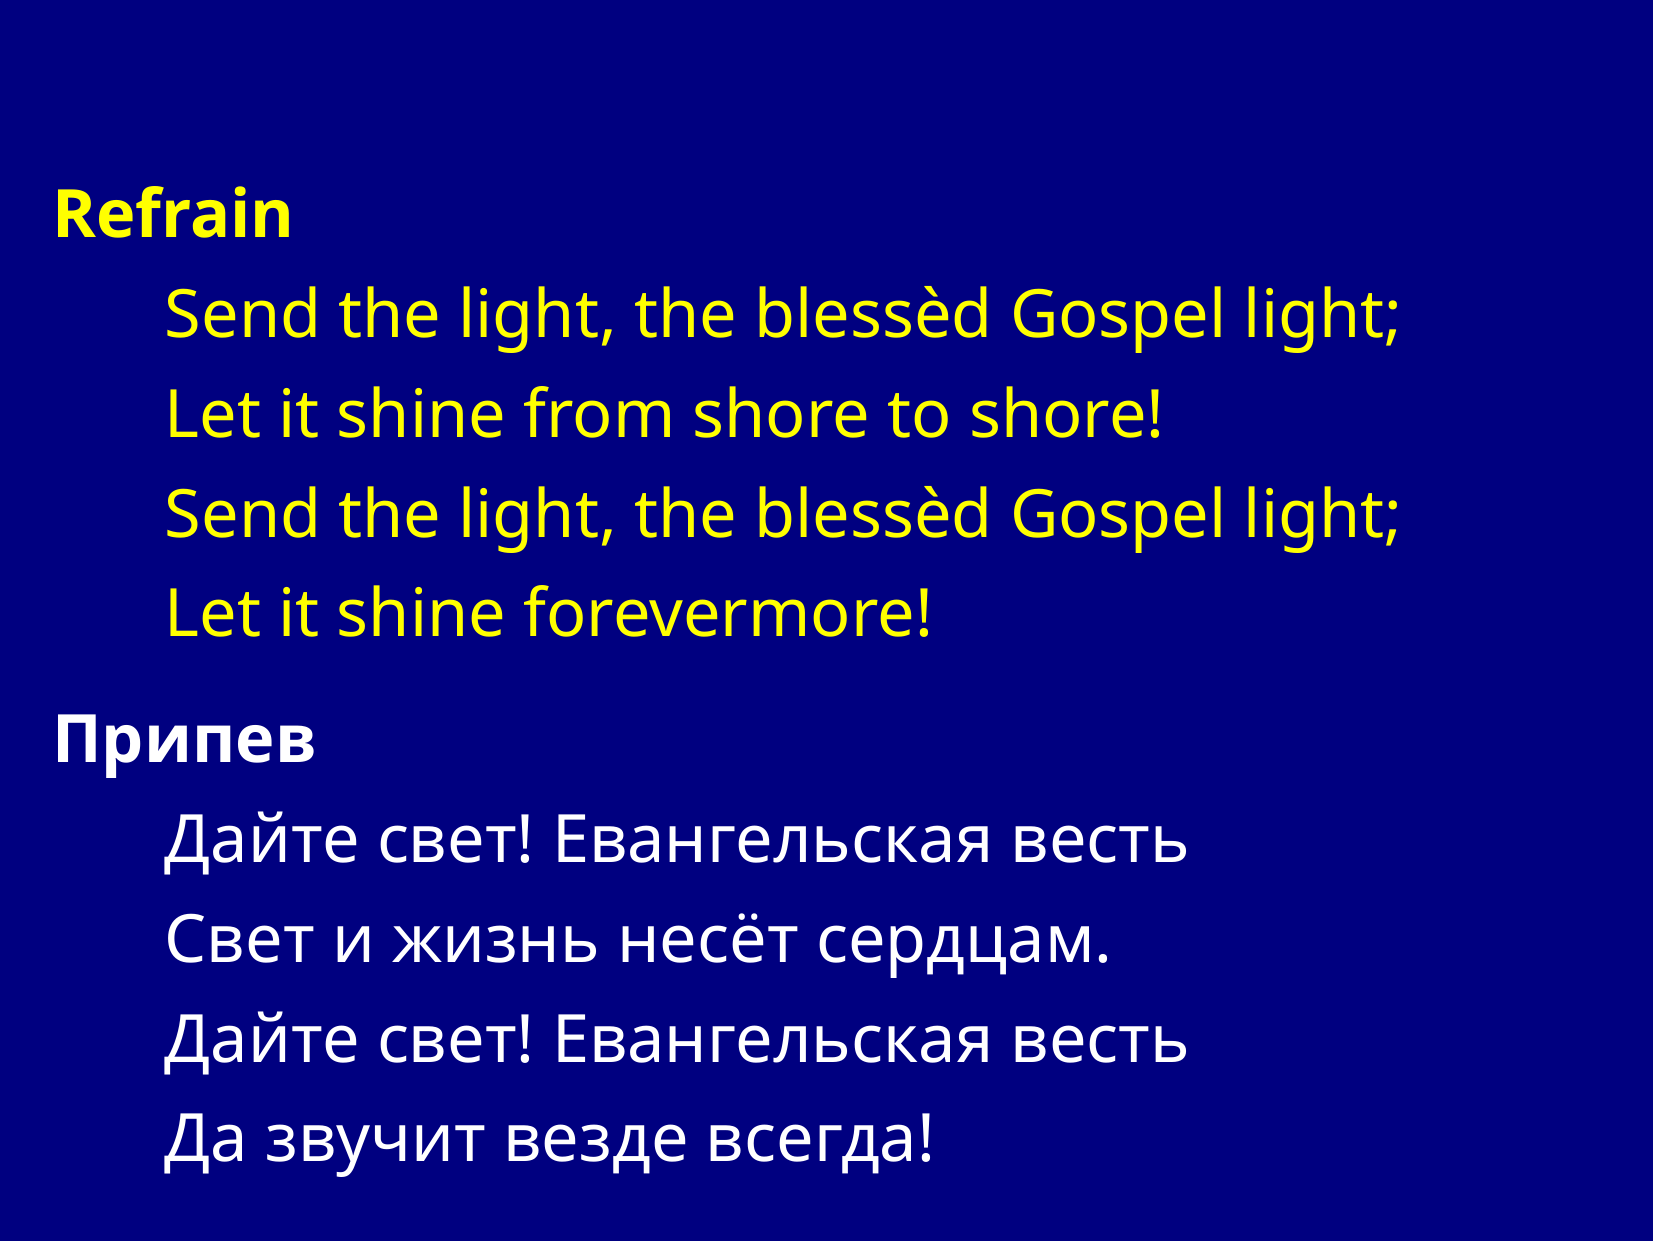

Refrain
	Send the light, the blessèd Gospel light;
	Let it shine from shore to shore!
	Send the light, the blessèd Gospel light;
	Let it shine forevermore!
Припев
	Дайте свет! Евангельская весть
	Свет и жизнь несёт сердцам.
	Дайте свет! Евангельская весть
	Да звучит везде всегда!